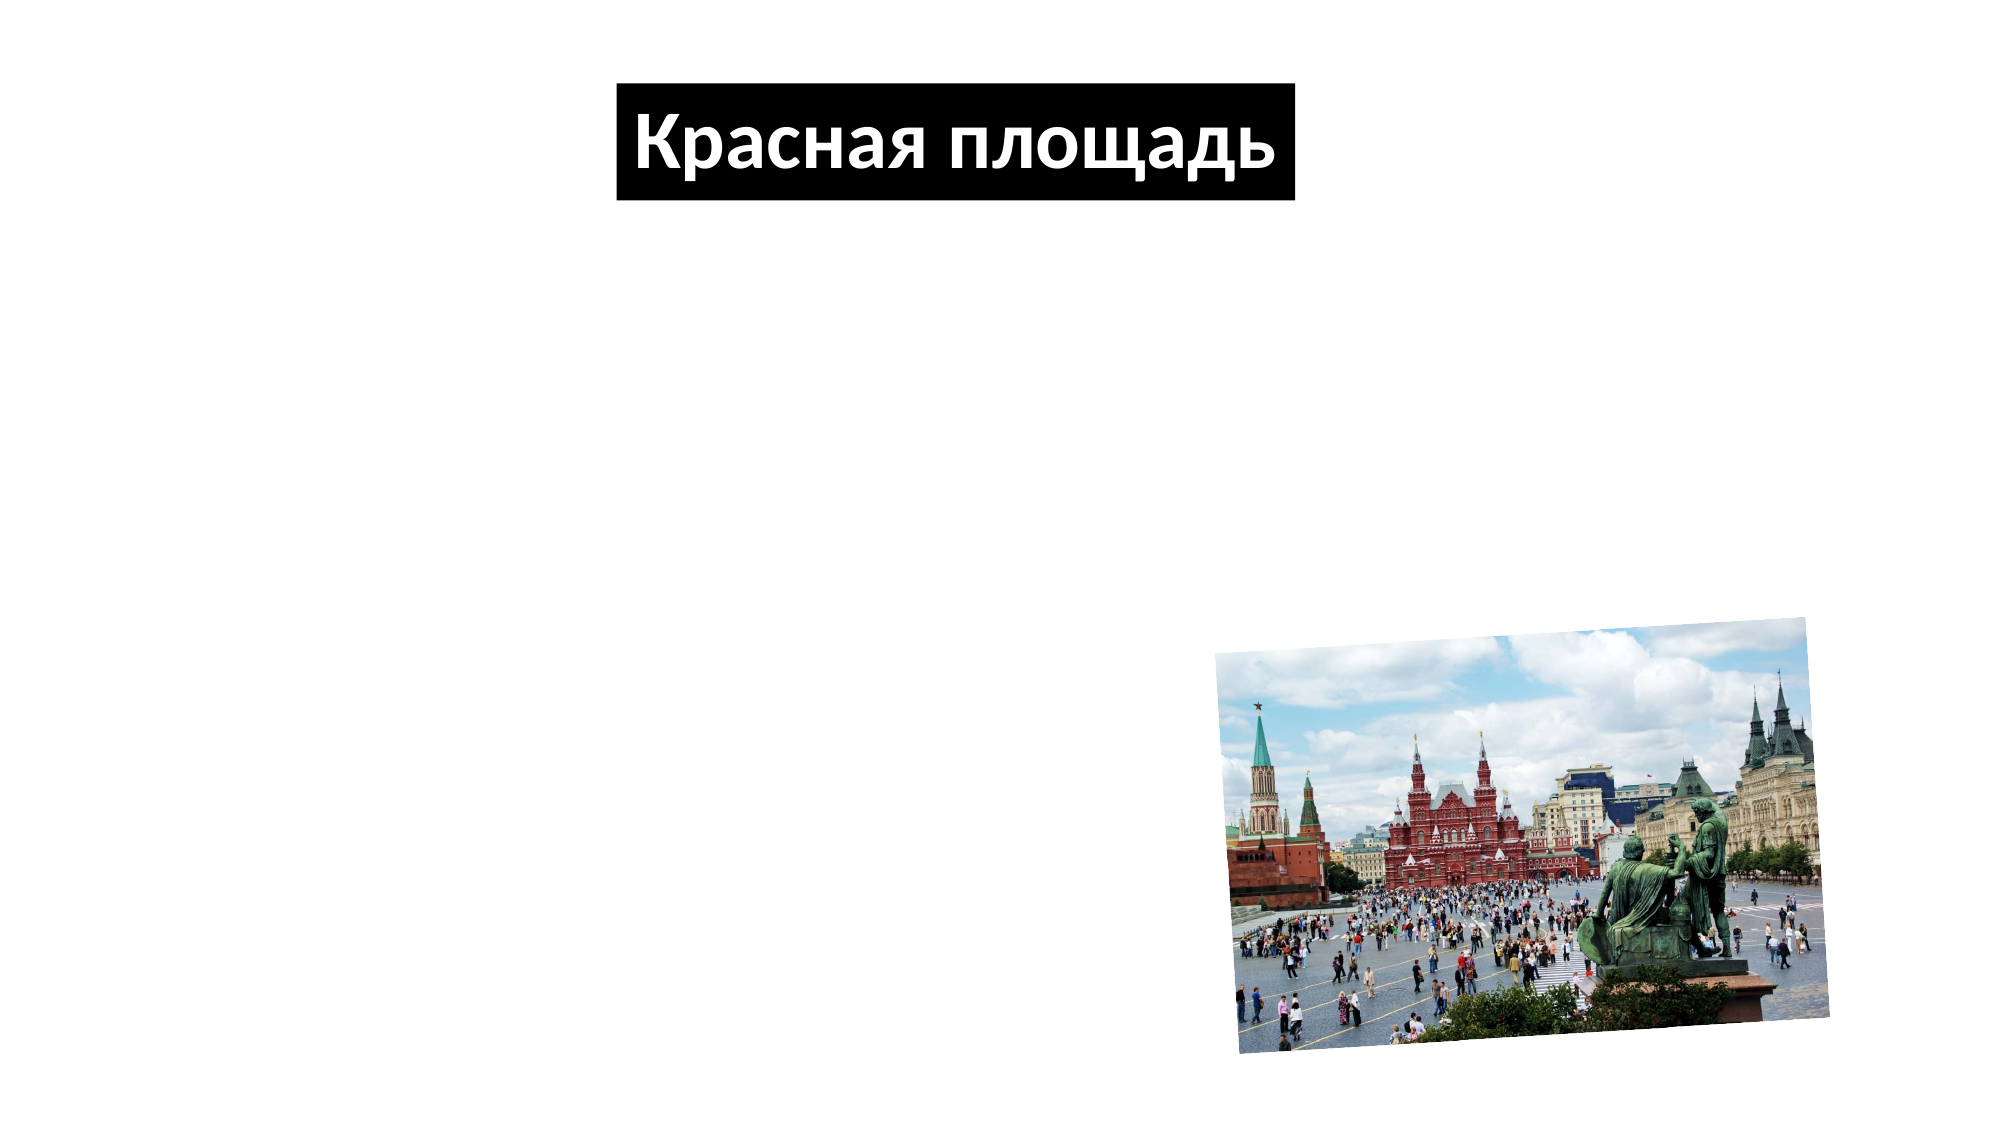

Красная площадь
 Главная площадь Москвы
 Расположенная между Московским Кремлём и Китай-городом
 На площади расположены Лобное место, памятник Минину и Пожарскому, Мавзолей В. И. Ленина, Московский Кремль, Казанский собор, Храм Василия Блаженного
Первое упоминание